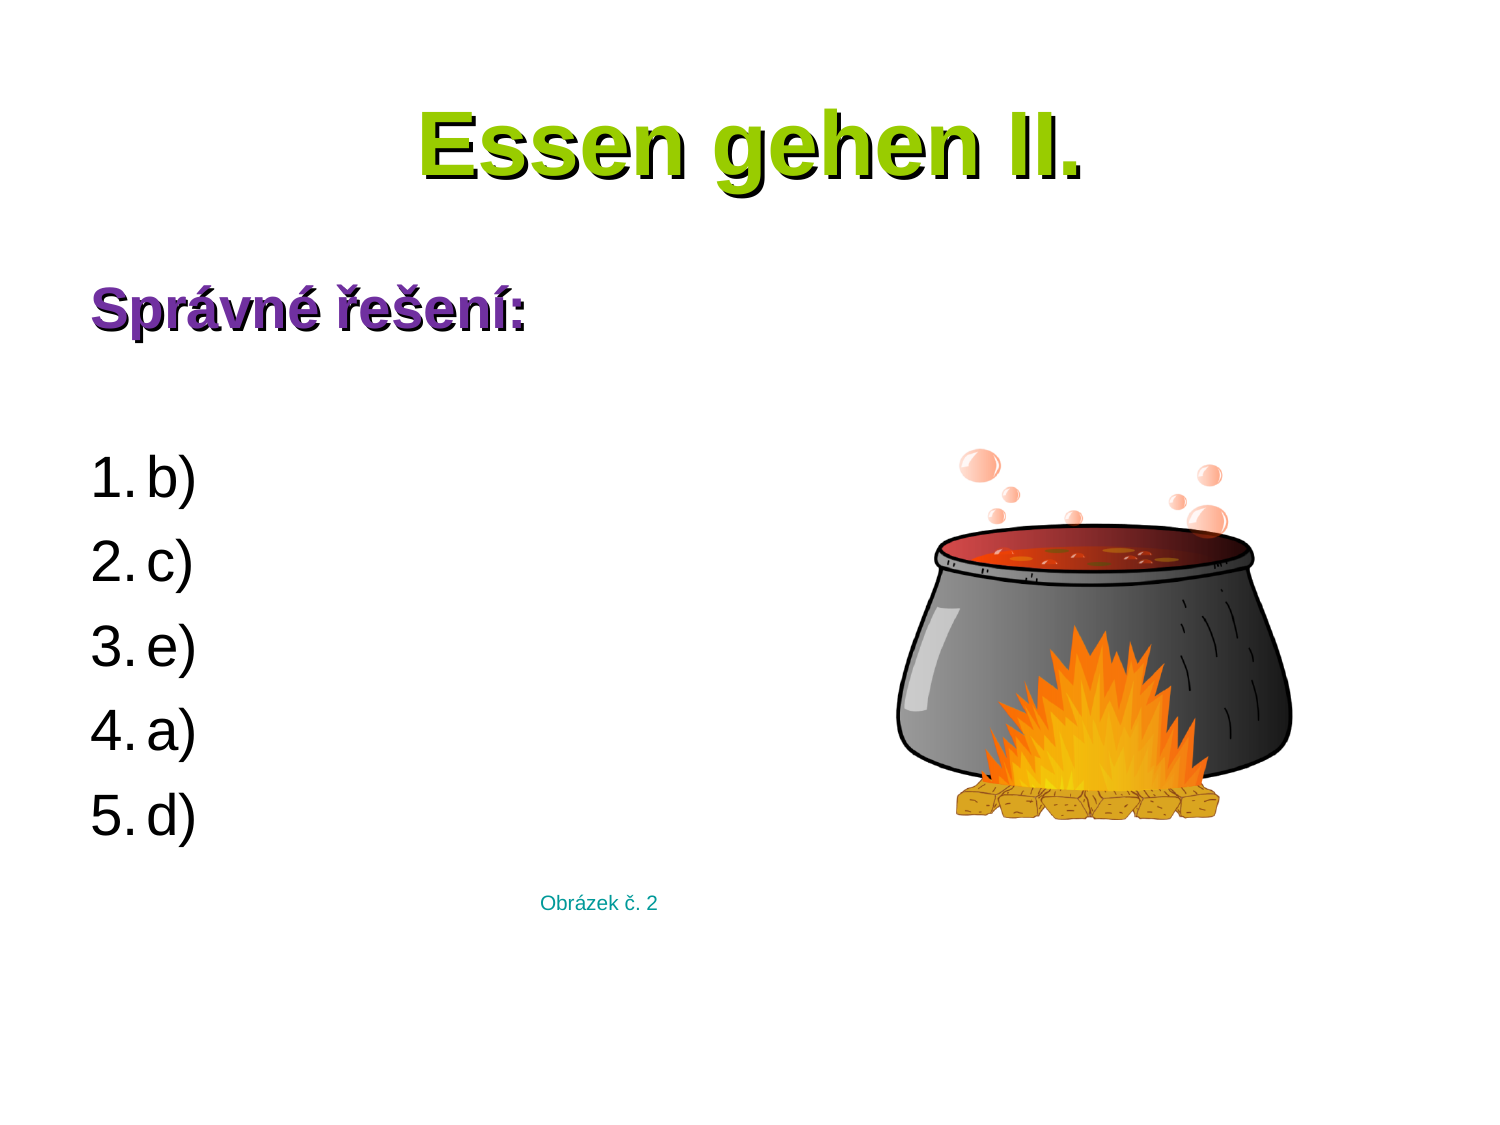

# Essen gehen II.
Správné řešení:
b)
c)
e)
a)
d)
				Obrázek č. 2